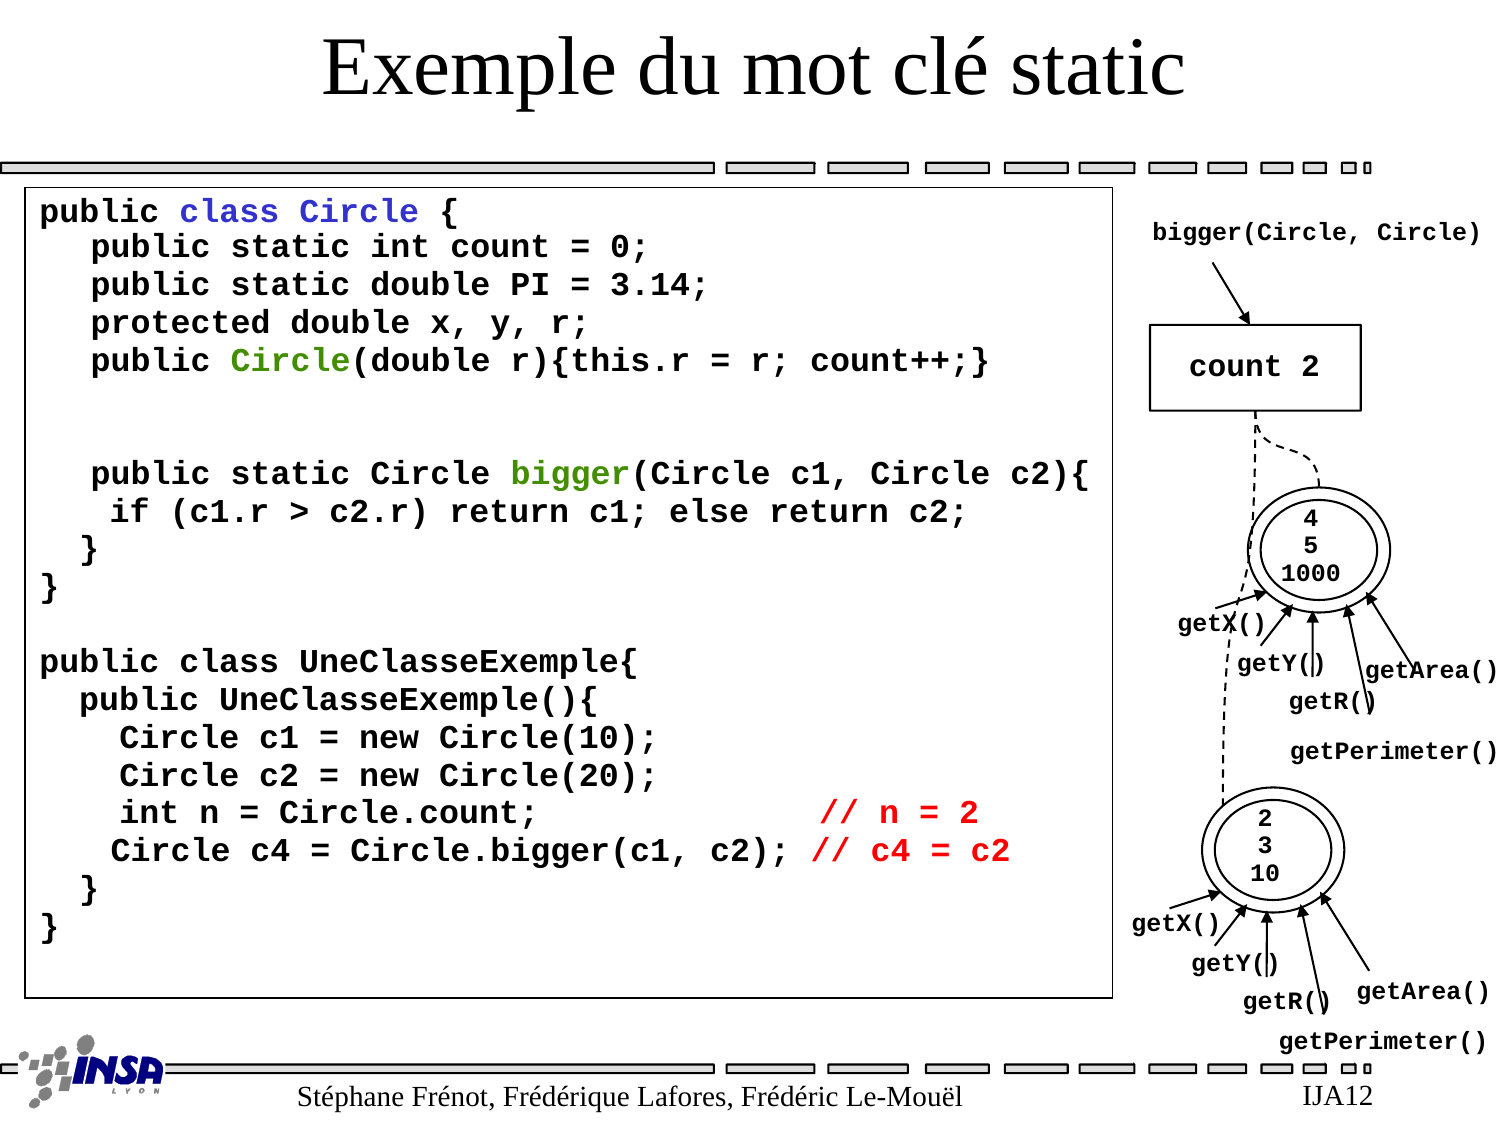

# Exemple du mot clé static
public class Circle {
	public static int count = 0;
	public static double PI = 3.14;
	protected double x, y, r;
	public Circle(double r){this.r = r; count++;}
	public static Circle bigger(Circle c1, Circle c2){
		if (c1.r > c2.r) return c1; else return c2;
 }
}
public class UneClasseExemple{
 public UneClasseExemple(){
 Circle c1 = new Circle(10);
 Circle c2 = new Circle(20);
 int n = Circle.count; 		 // n = 2
	 Circle c4 = Circle.bigger(c1, c2); // c4 = c2
 }
}
bigger(Circle, Circle)
count 2
4
5
1000
getX()
getY()
getArea()
getR()
getPerimeter()
2
3
10
getX()
getY()
getArea()
getR()
getPerimeter()